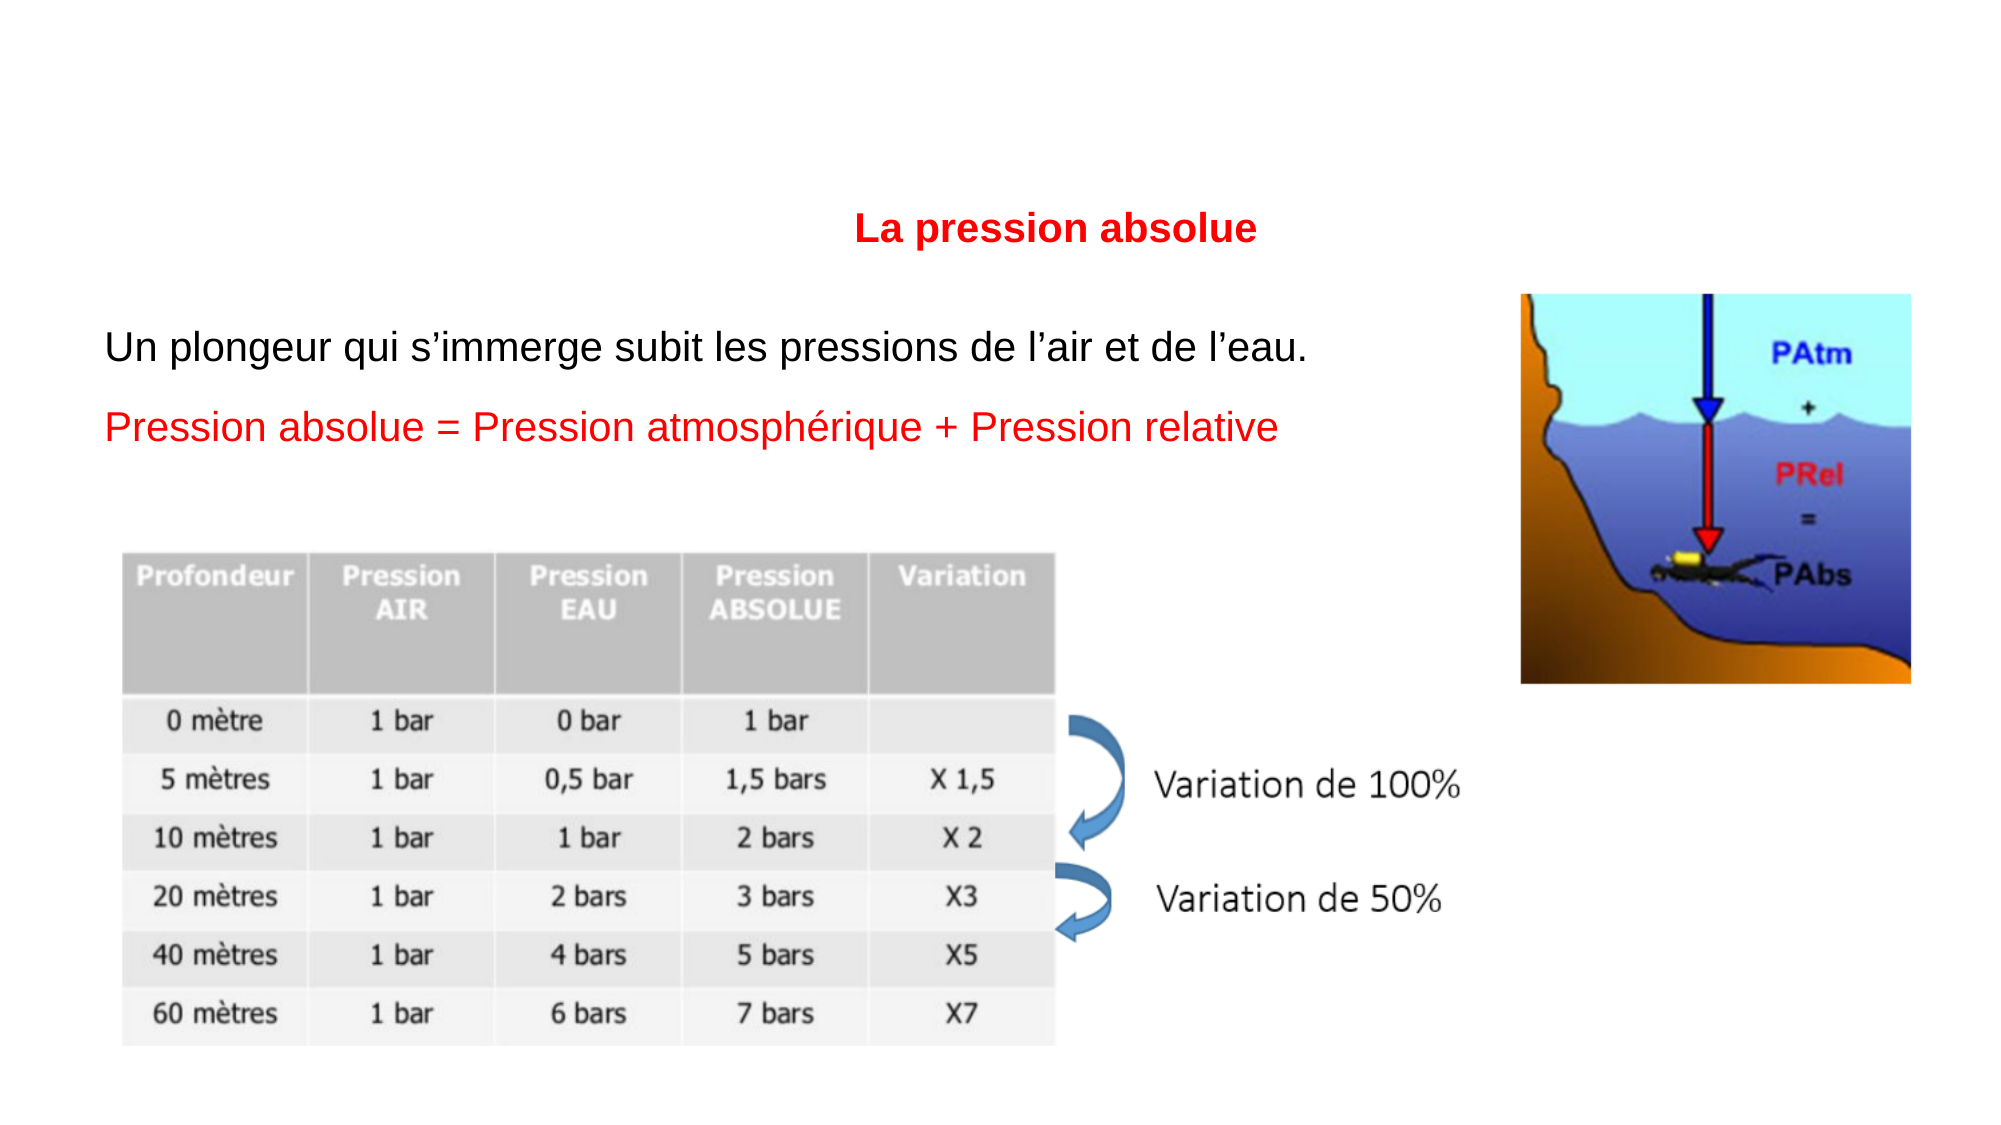

La pression absolue
Un plongeur qui s’immerge subit les pressions de l’air et de l’eau.
Pression absolue = Pression atmosphérique + Pression relative